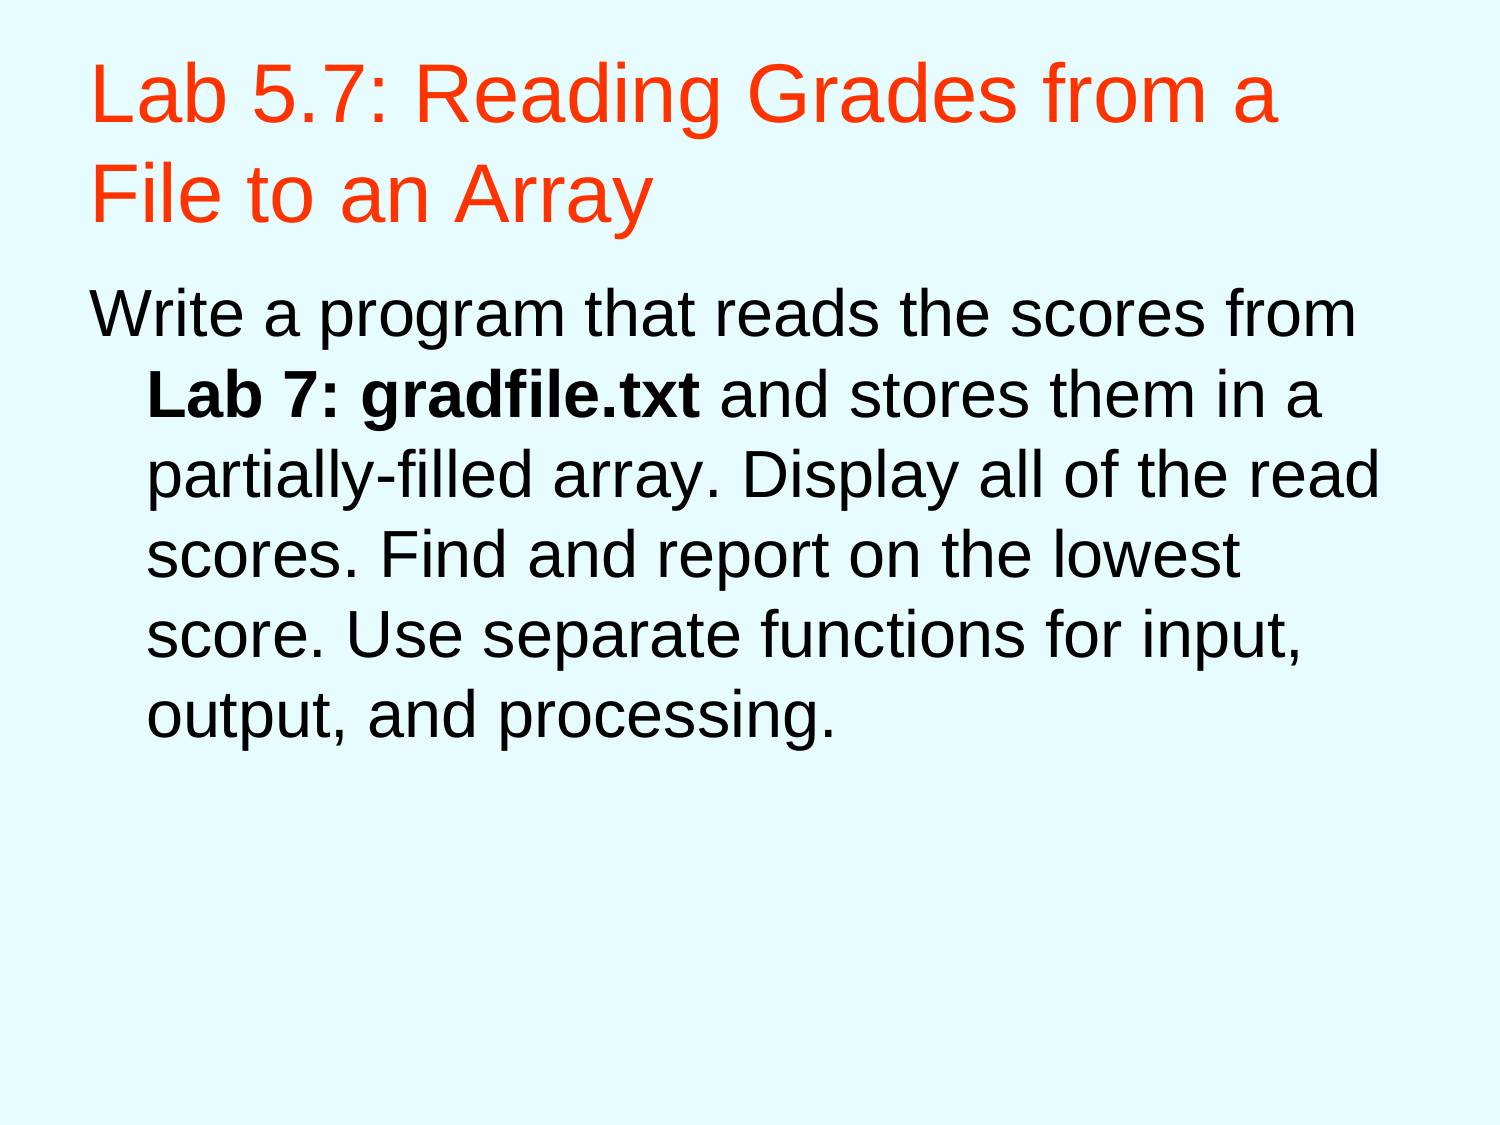

# Lab 5.7: Reading Grades from a File to an Array
Write a program that reads the scores from Lab 7: gradfile.txt and stores them in a partially-filled array. Display all of the read scores. Find and report on the lowest score. Use separate functions for input, output, and processing.